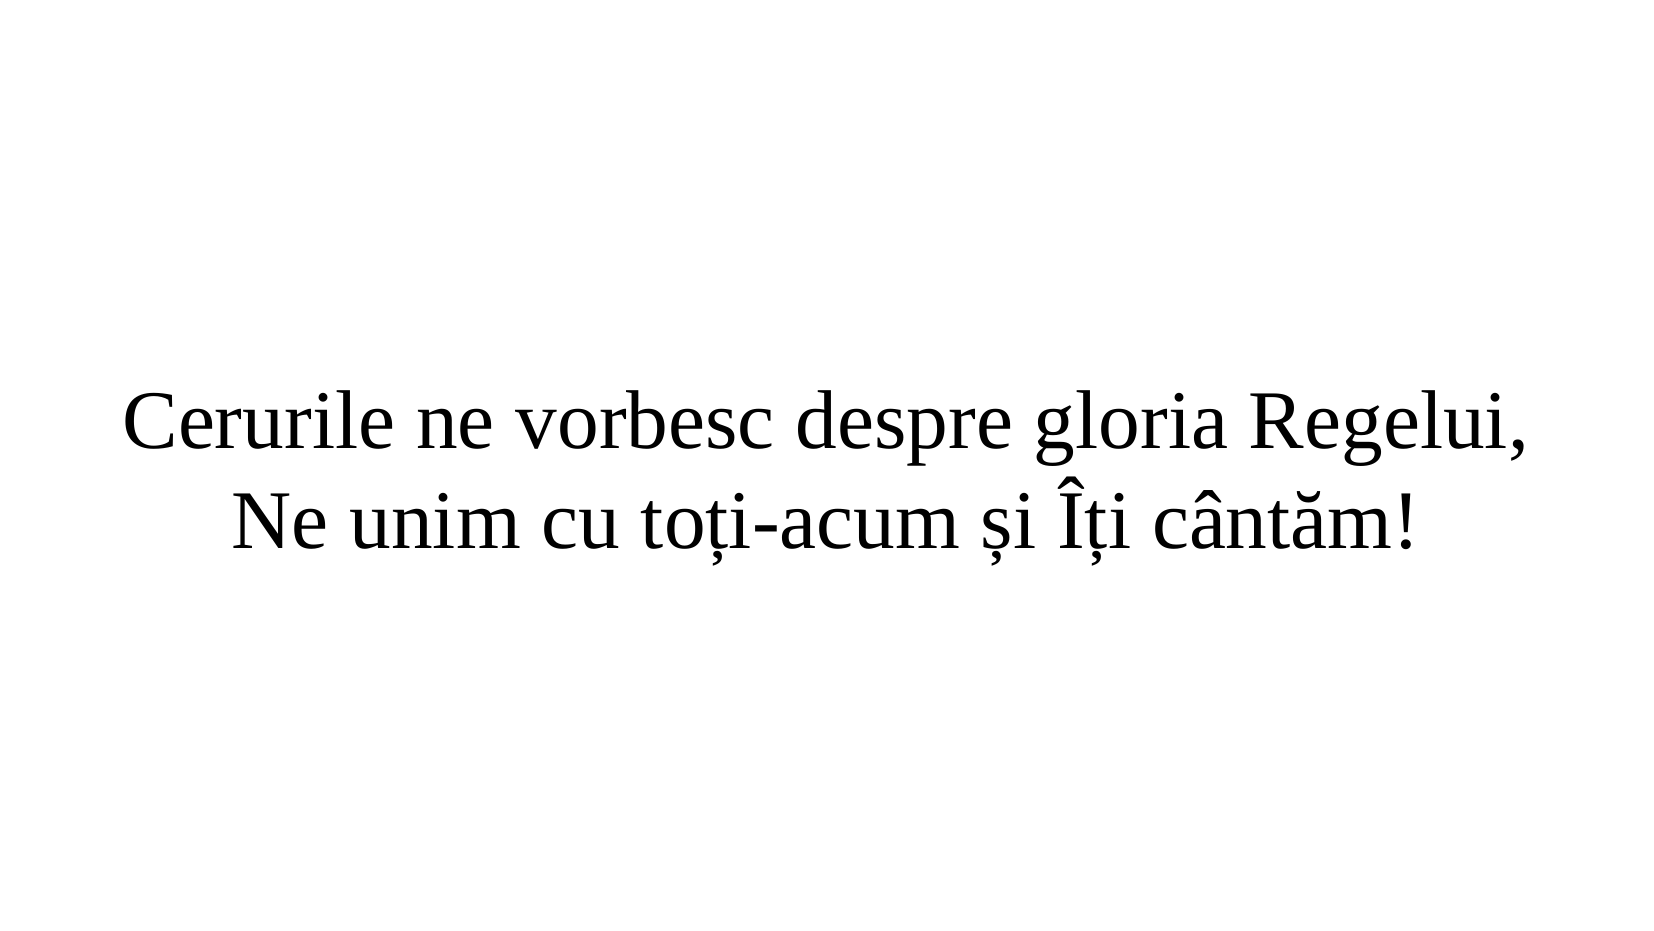

# Cerurile ne vorbesc despre gloria Regelui,
Ne unim cu toți-acum și Îți cântăm!